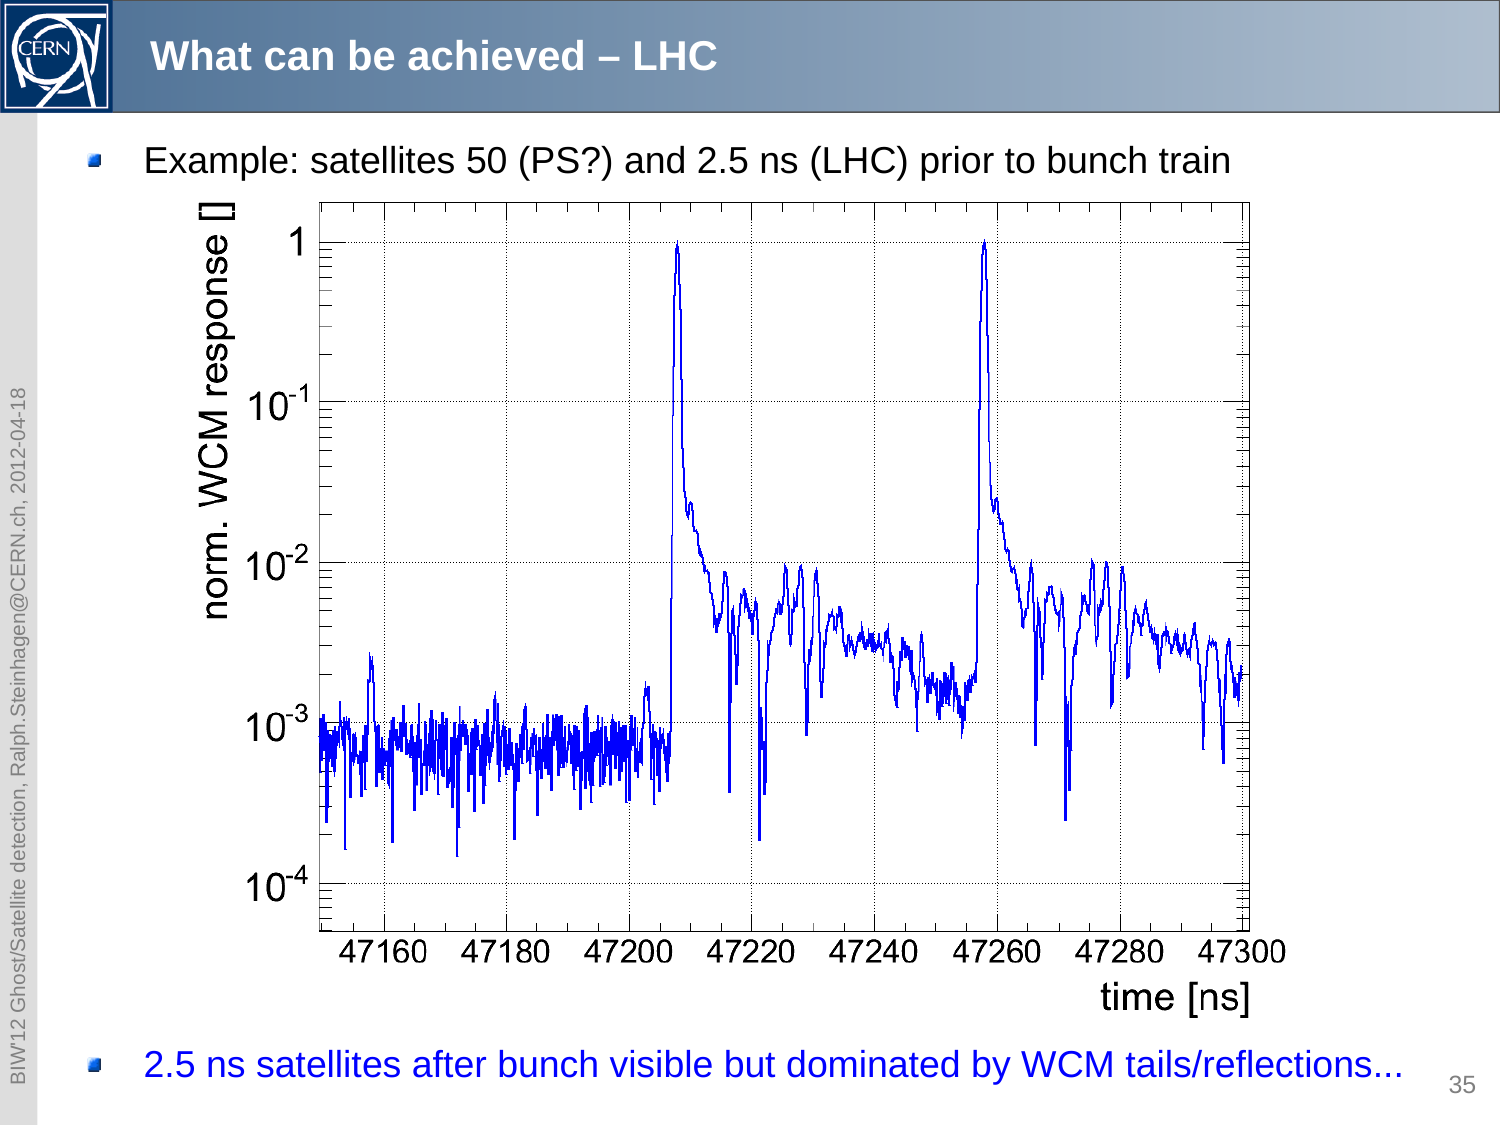

# What can be achieved – LHC
Example: satellites 50 (PS?) and 2.5 ns (LHC) prior to bunch train
2.5 ns satellites after bunch visible but dominated by WCM tails/reflections...